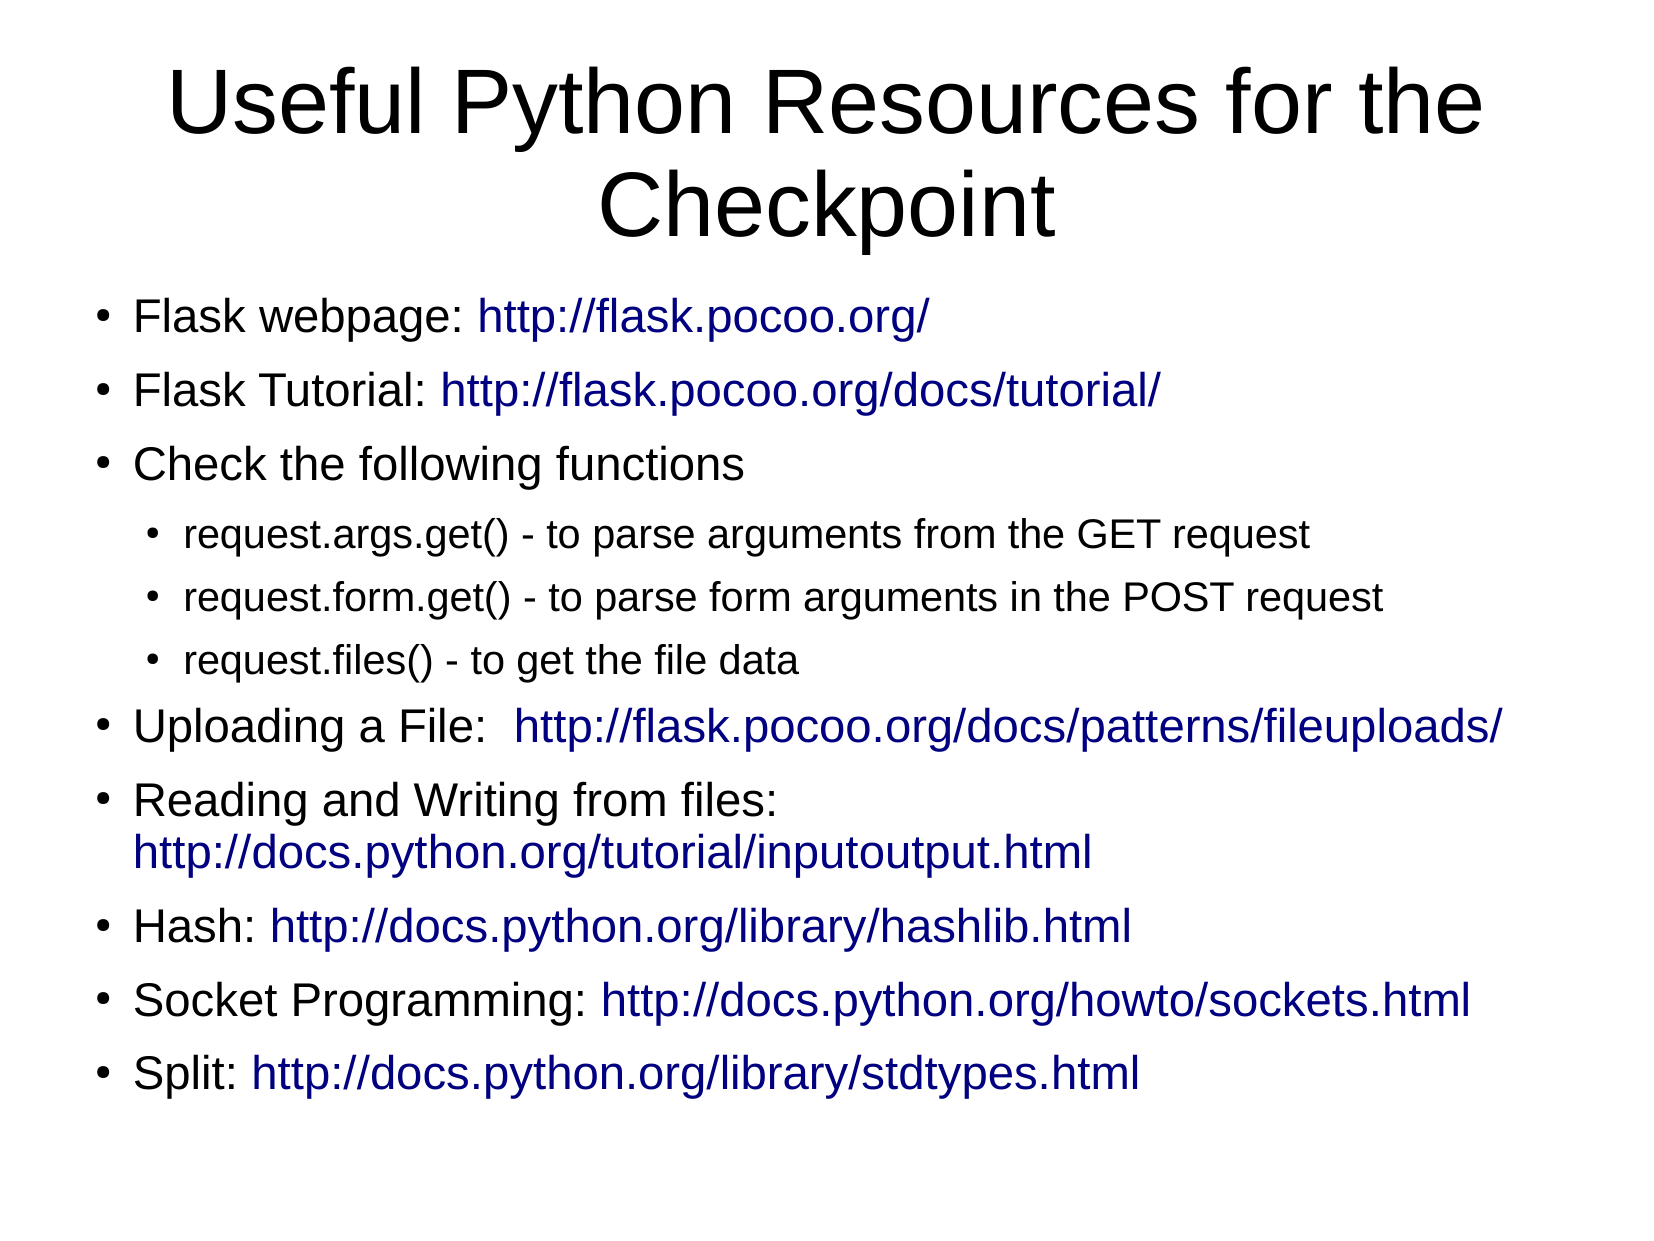

# Useful Python Resources for the Checkpoint
Flask webpage: http://flask.pocoo.org/
Flask Tutorial: http://flask.pocoo.org/docs/tutorial/
Check the following functions
request.args.get() - to parse arguments from the GET request
request.form.get() - to parse form arguments in the POST request
request.files() - to get the file data
Uploading a File: http://flask.pocoo.org/docs/patterns/fileuploads/
Reading and Writing from files: http://docs.python.org/tutorial/inputoutput.html
Hash: http://docs.python.org/library/hashlib.html
Socket Programming: http://docs.python.org/howto/sockets.html
Split: http://docs.python.org/library/stdtypes.html